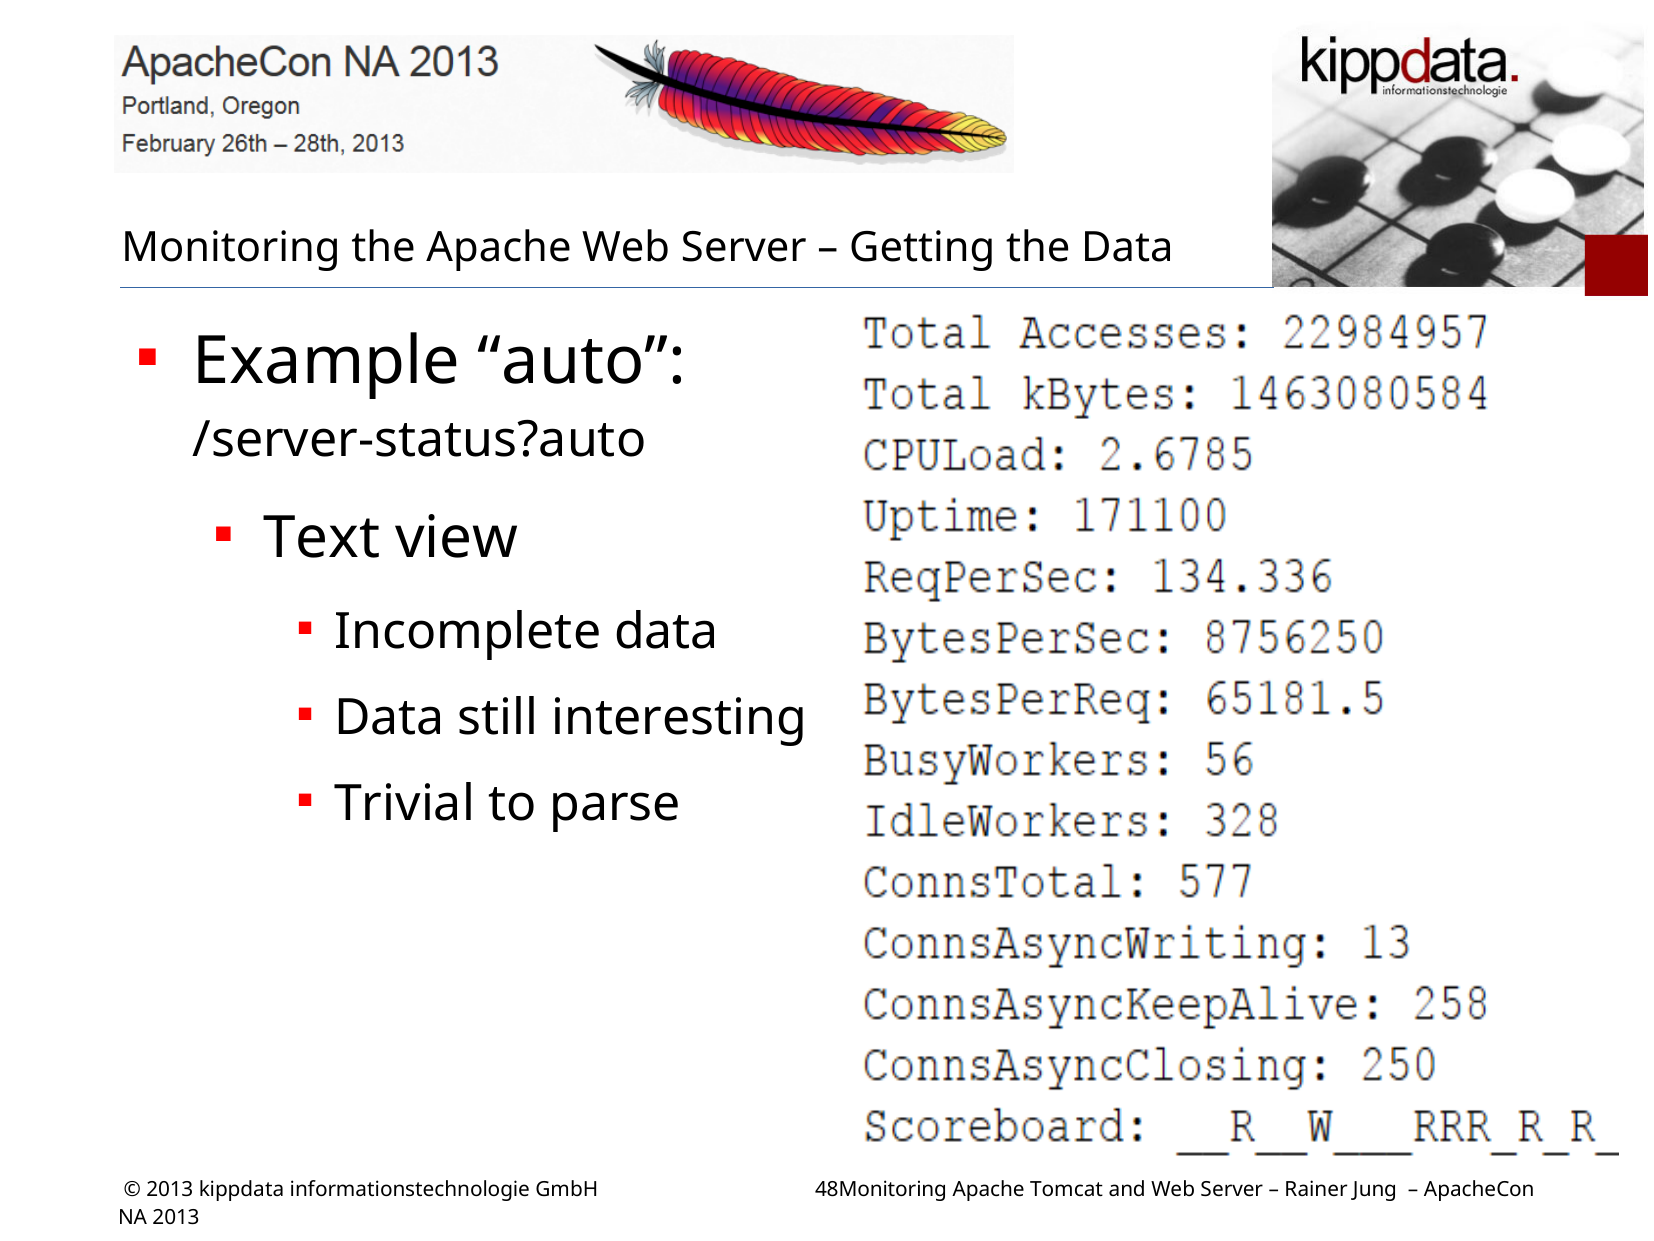

# Monitoring the Apache Web Server – Getting the Data
Example “auto”:
/server-status?auto
Text view
Incomplete data
Data still interesting
Trivial to parse